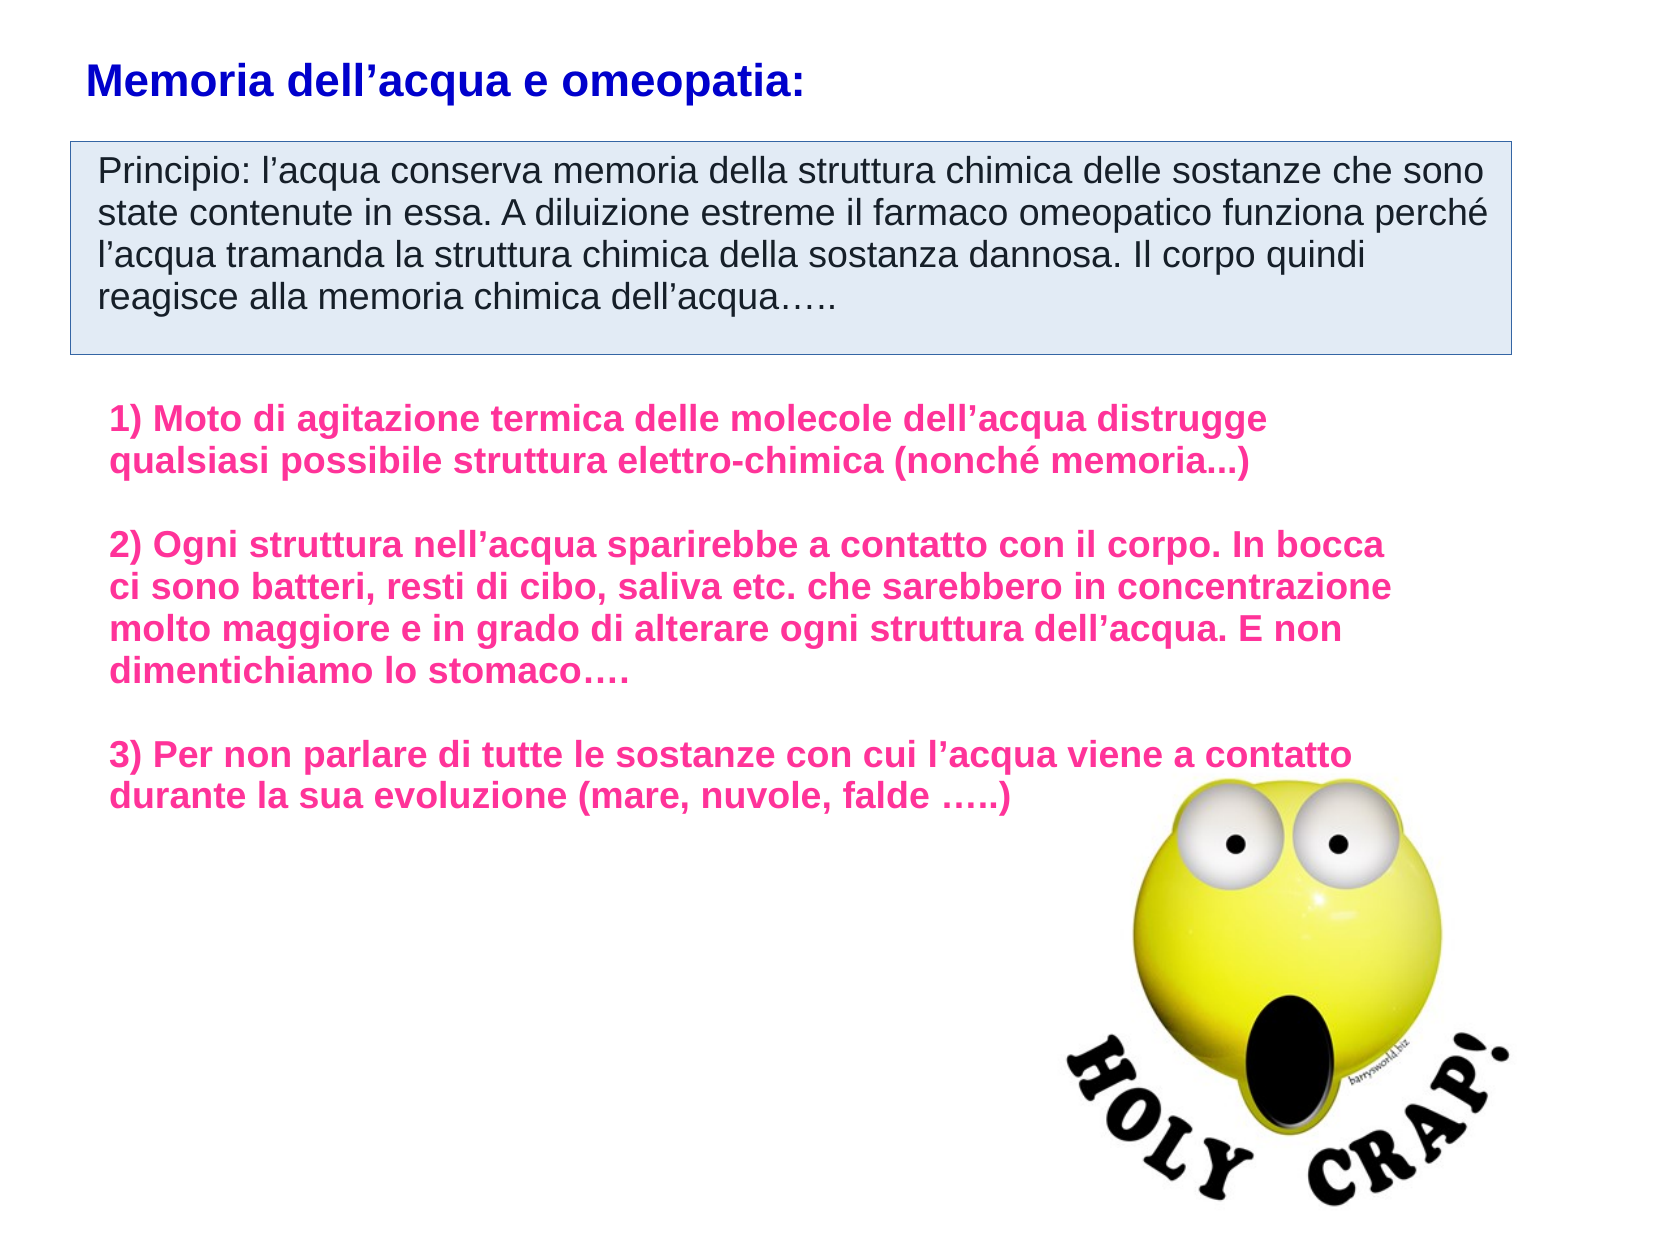

Memoria dell’acqua e omeopatia:
Principio: l’acqua conserva memoria della struttura chimica delle sostanze che sono state contenute in essa. A diluizione estreme il farmaco omeopatico funziona perché l’acqua tramanda la struttura chimica della sostanza dannosa. Il corpo quindi reagisce alla memoria chimica dell’acqua…..
1) Moto di agitazione termica delle molecole dell’acqua distrugge qualsiasi possibile struttura elettro-chimica (nonché memoria...)
2) Ogni struttura nell’acqua sparirebbe a contatto con il corpo. In bocca ci sono batteri, resti di cibo, saliva etc. che sarebbero in concentrazione molto maggiore e in grado di alterare ogni struttura dell’acqua. E non dimentichiamo lo stomaco….
3) Per non parlare di tutte le sostanze con cui l’acqua viene a contatto durante la sua evoluzione (mare, nuvole, falde …..)